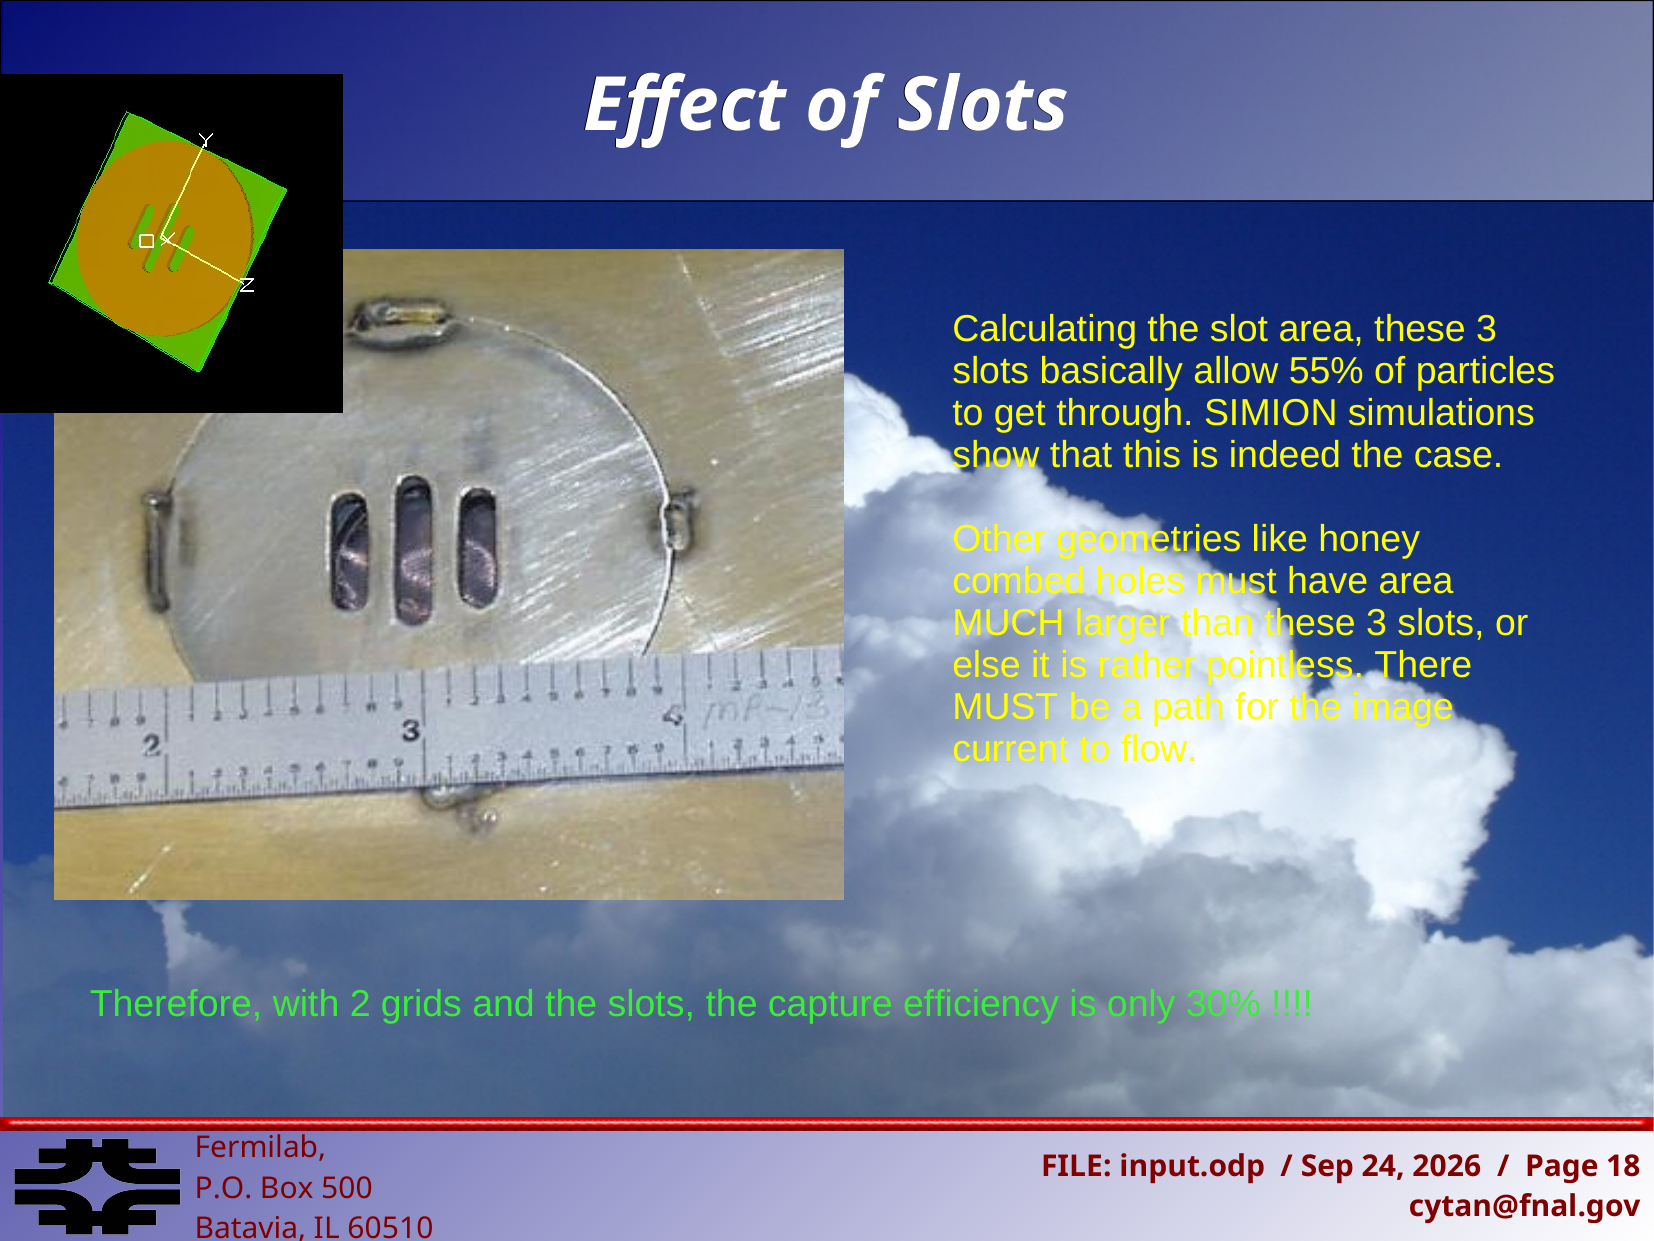

# Effect of Slots
Calculating the slot area, these 3 slots basically allow 55% of particles to get through. SIMION simulations show that this is indeed the case.
Other geometries like honey combed holes must have area MUCH larger than these 3 slots, or else it is rather pointless. There MUST be a path for the image current to flow.
Therefore, with 2 grids and the slots, the capture efficiency is only 30% !!!!